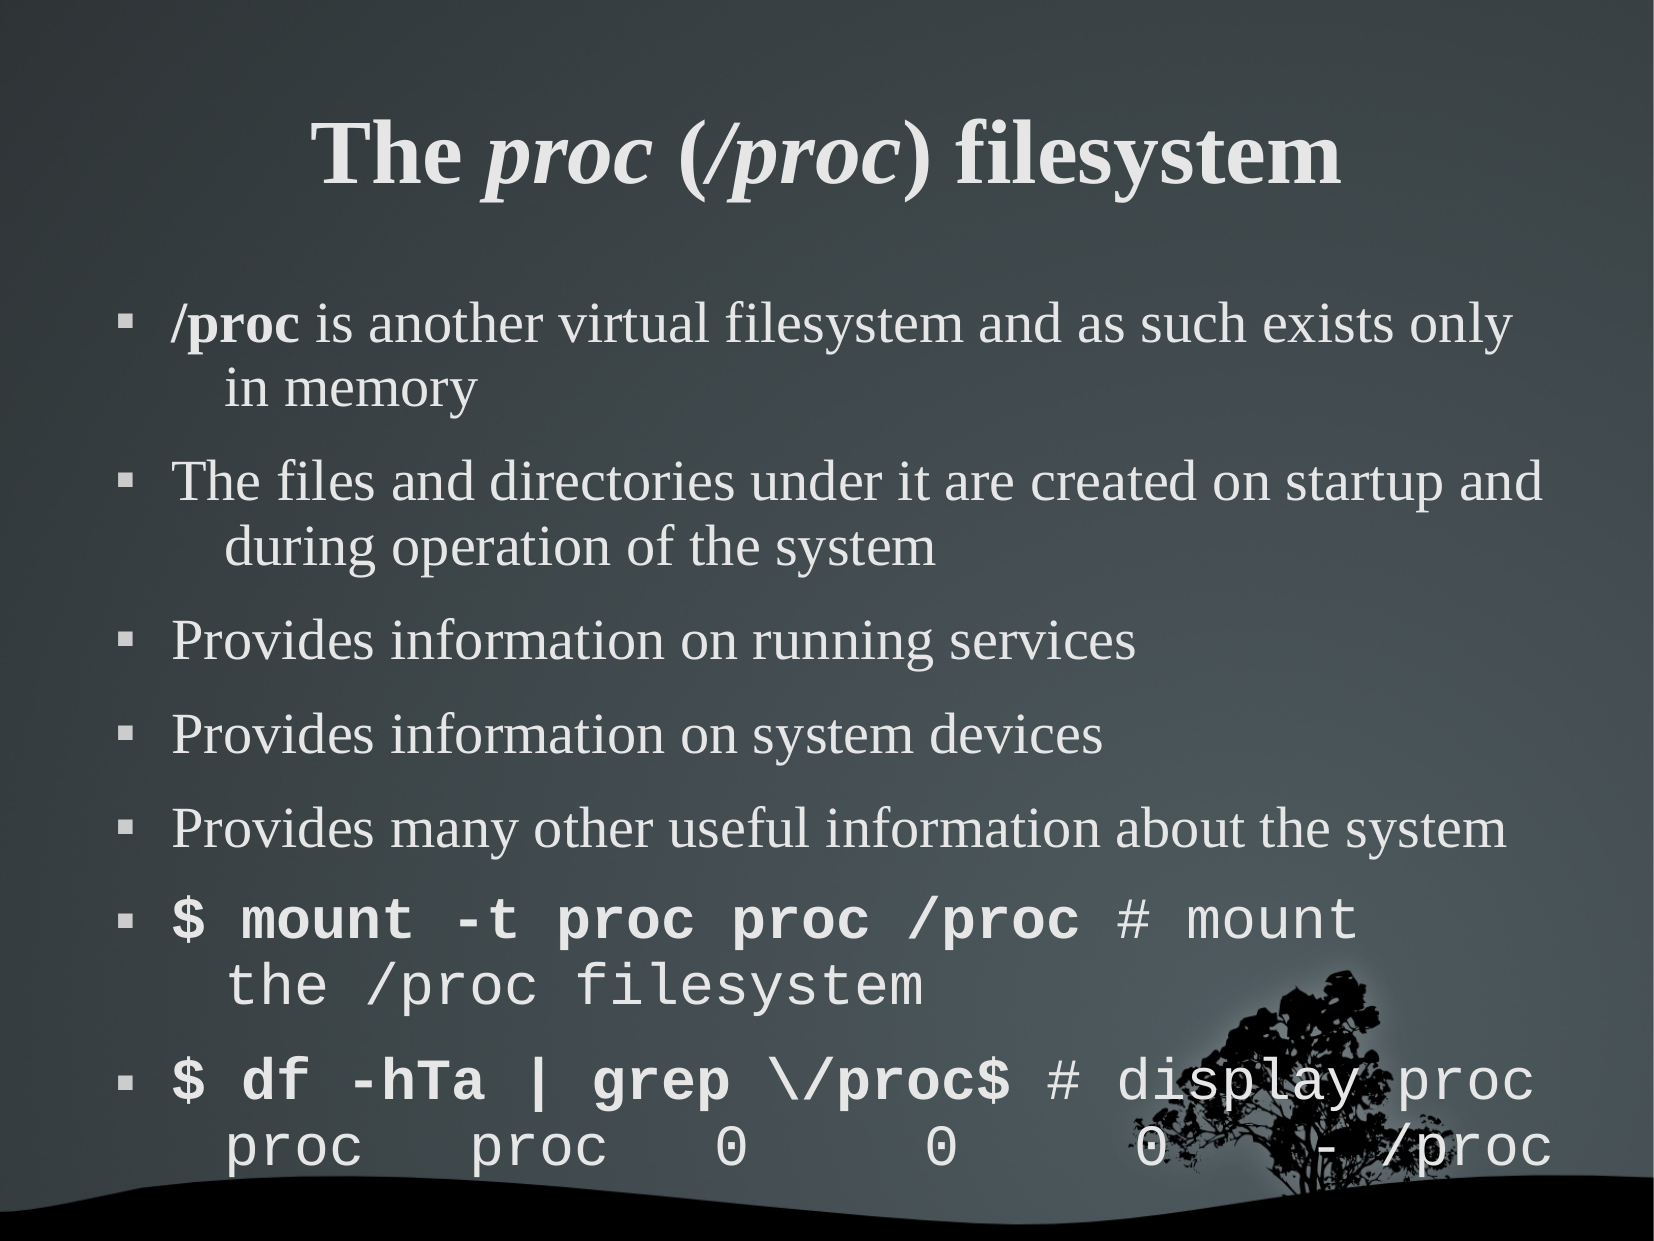

# The proc (/proc) filesystem
/proc is another virtual filesystem and as such exists only in memory
The files and directories under it are created on startup and during operation of the system
Provides information on running services
Provides information on system devices
Provides many other useful information about the system
$ mount -t proc proc /proc # mount the /proc filesystem
$ df -hTa | grep \/proc$ # display proc
proc proc 0 0 0 - /proc